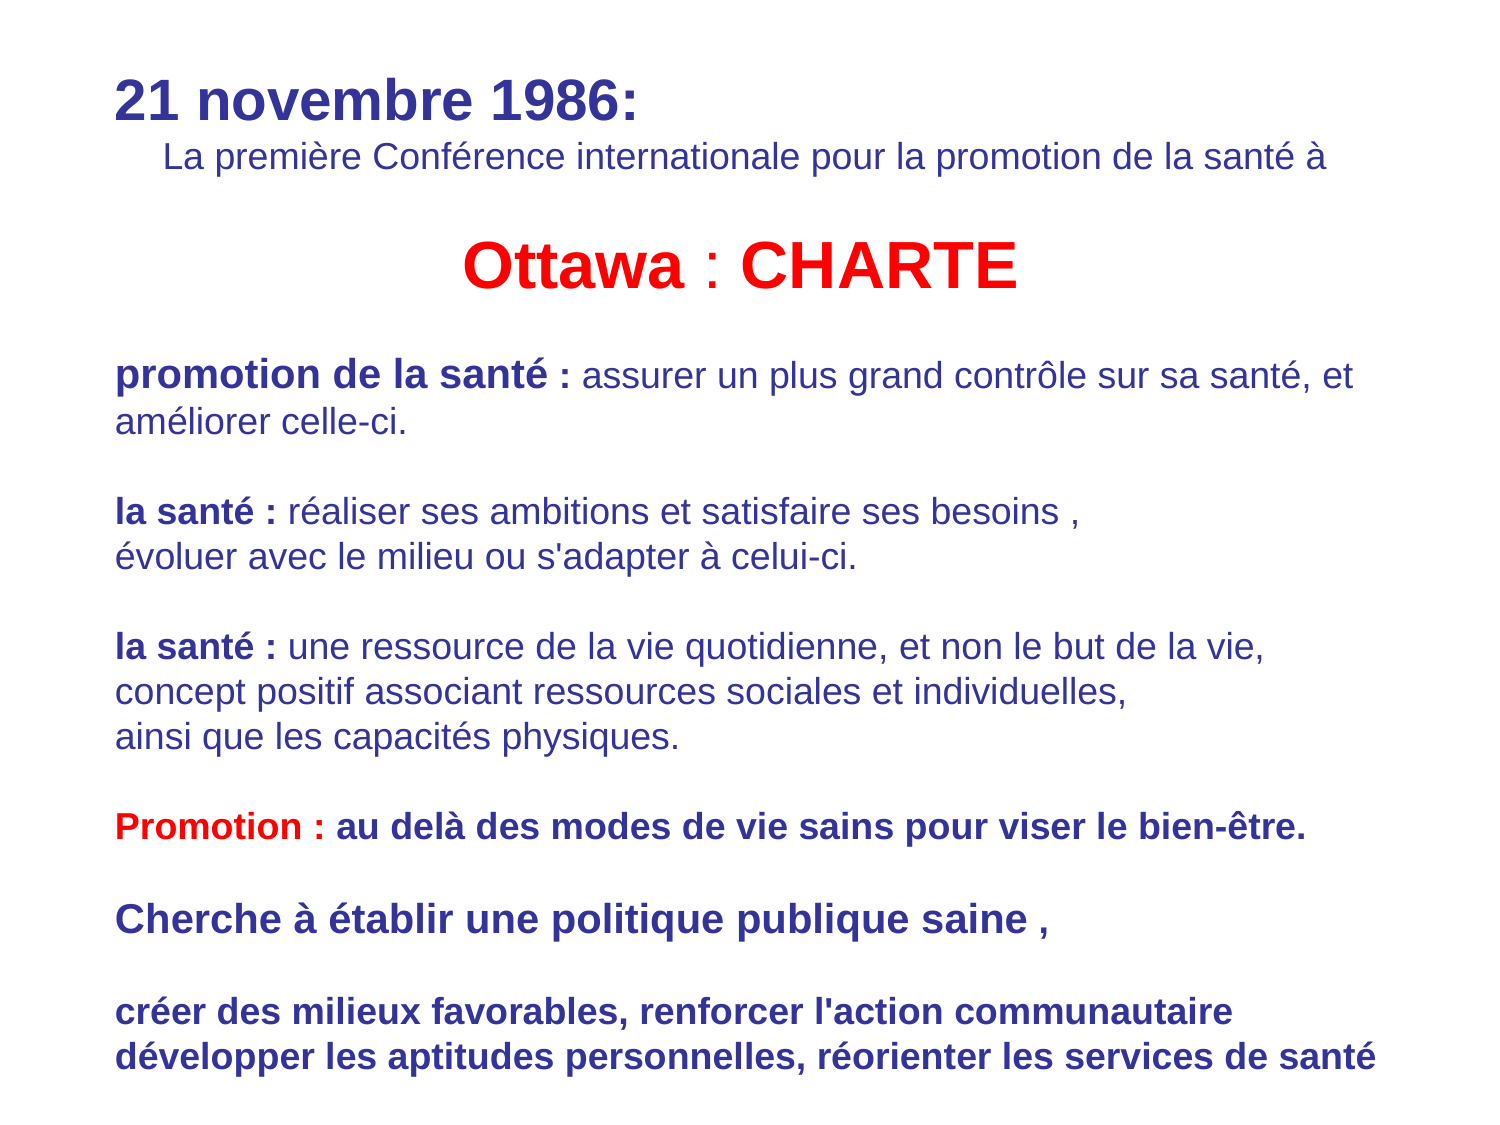

21 novembre 1986:
La première Conférence internationale pour la promotion de la santé à
Ottawa : CHARTE
promotion de la santé : assurer un plus grand contrôle sur sa santé, et améliorer celle-ci.
la santé : réaliser ses ambitions et satisfaire ses besoins ,
évoluer avec le milieu ou s'adapter à celui-ci.
la santé : une ressource de la vie quotidienne, et non le but de la vie, concept positif associant ressources sociales et individuelles,
ainsi que les capacités physiques.
Promotion : au delà des modes de vie sains pour viser le bien-être.
Cherche à établir une politique publique saine ,
créer des milieux favorables, renforcer l'action communautaire
développer les aptitudes personnelles, réorienter les services de santé